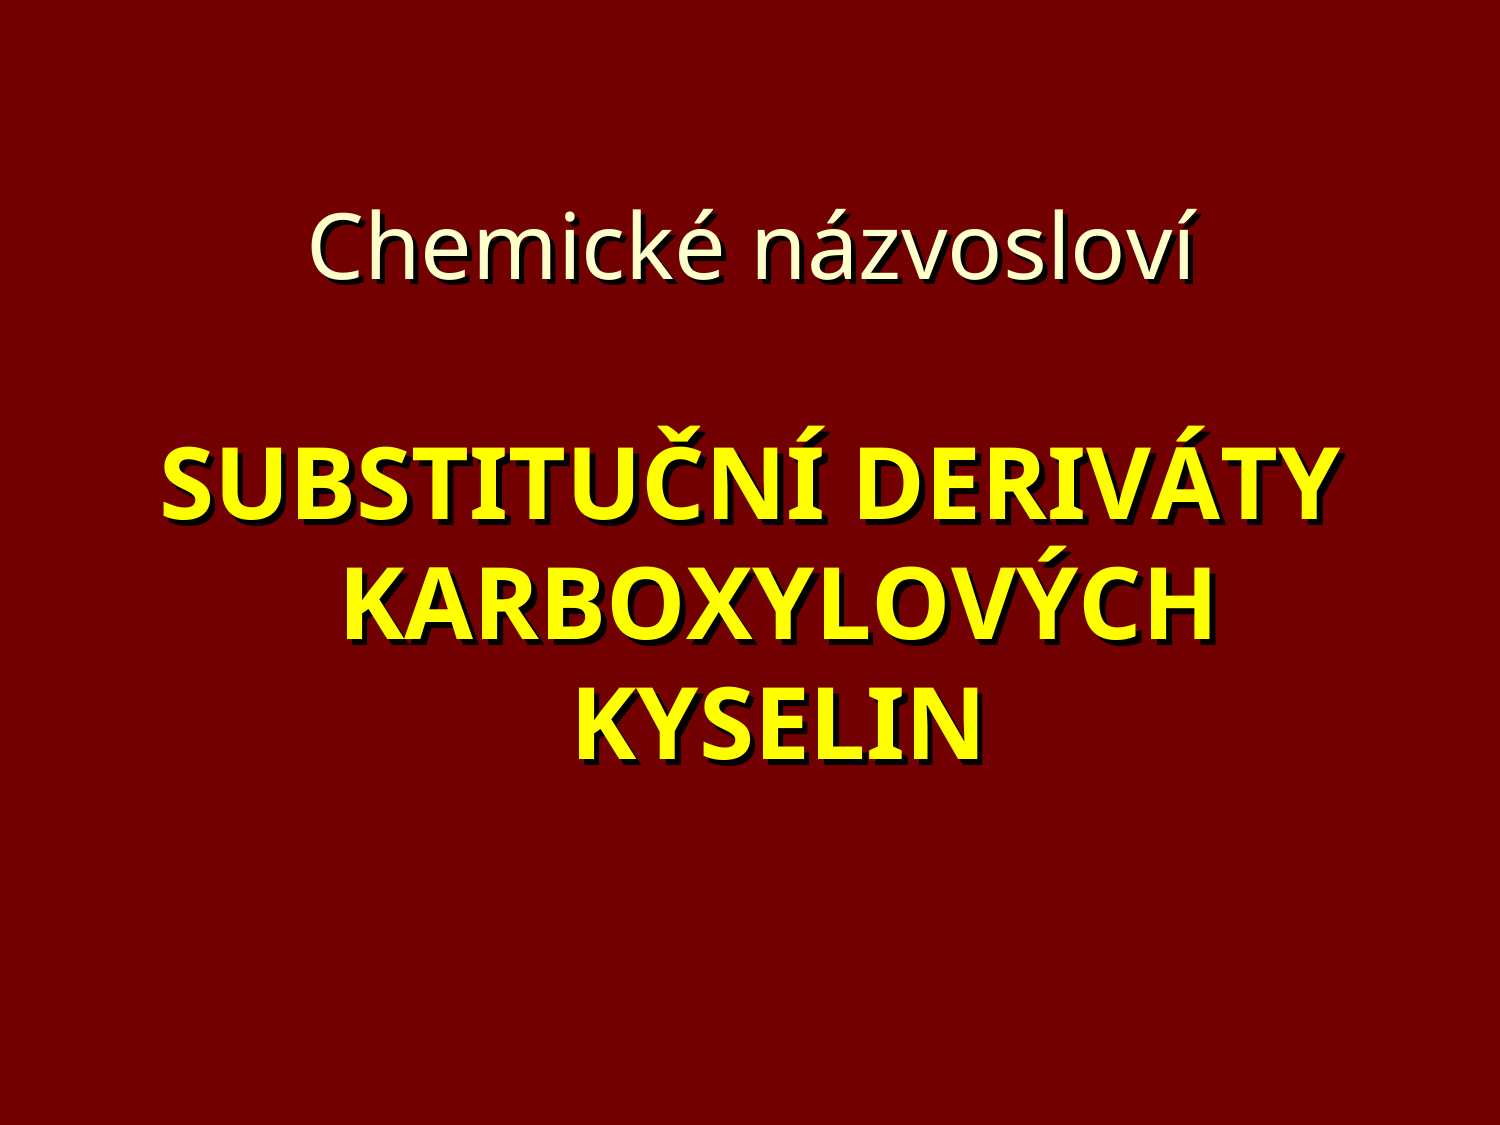

# Chemické názvosloví
SUBSTITUČNÍ DERIVÁTY KARBOXYLOVÝCH KYSELIN